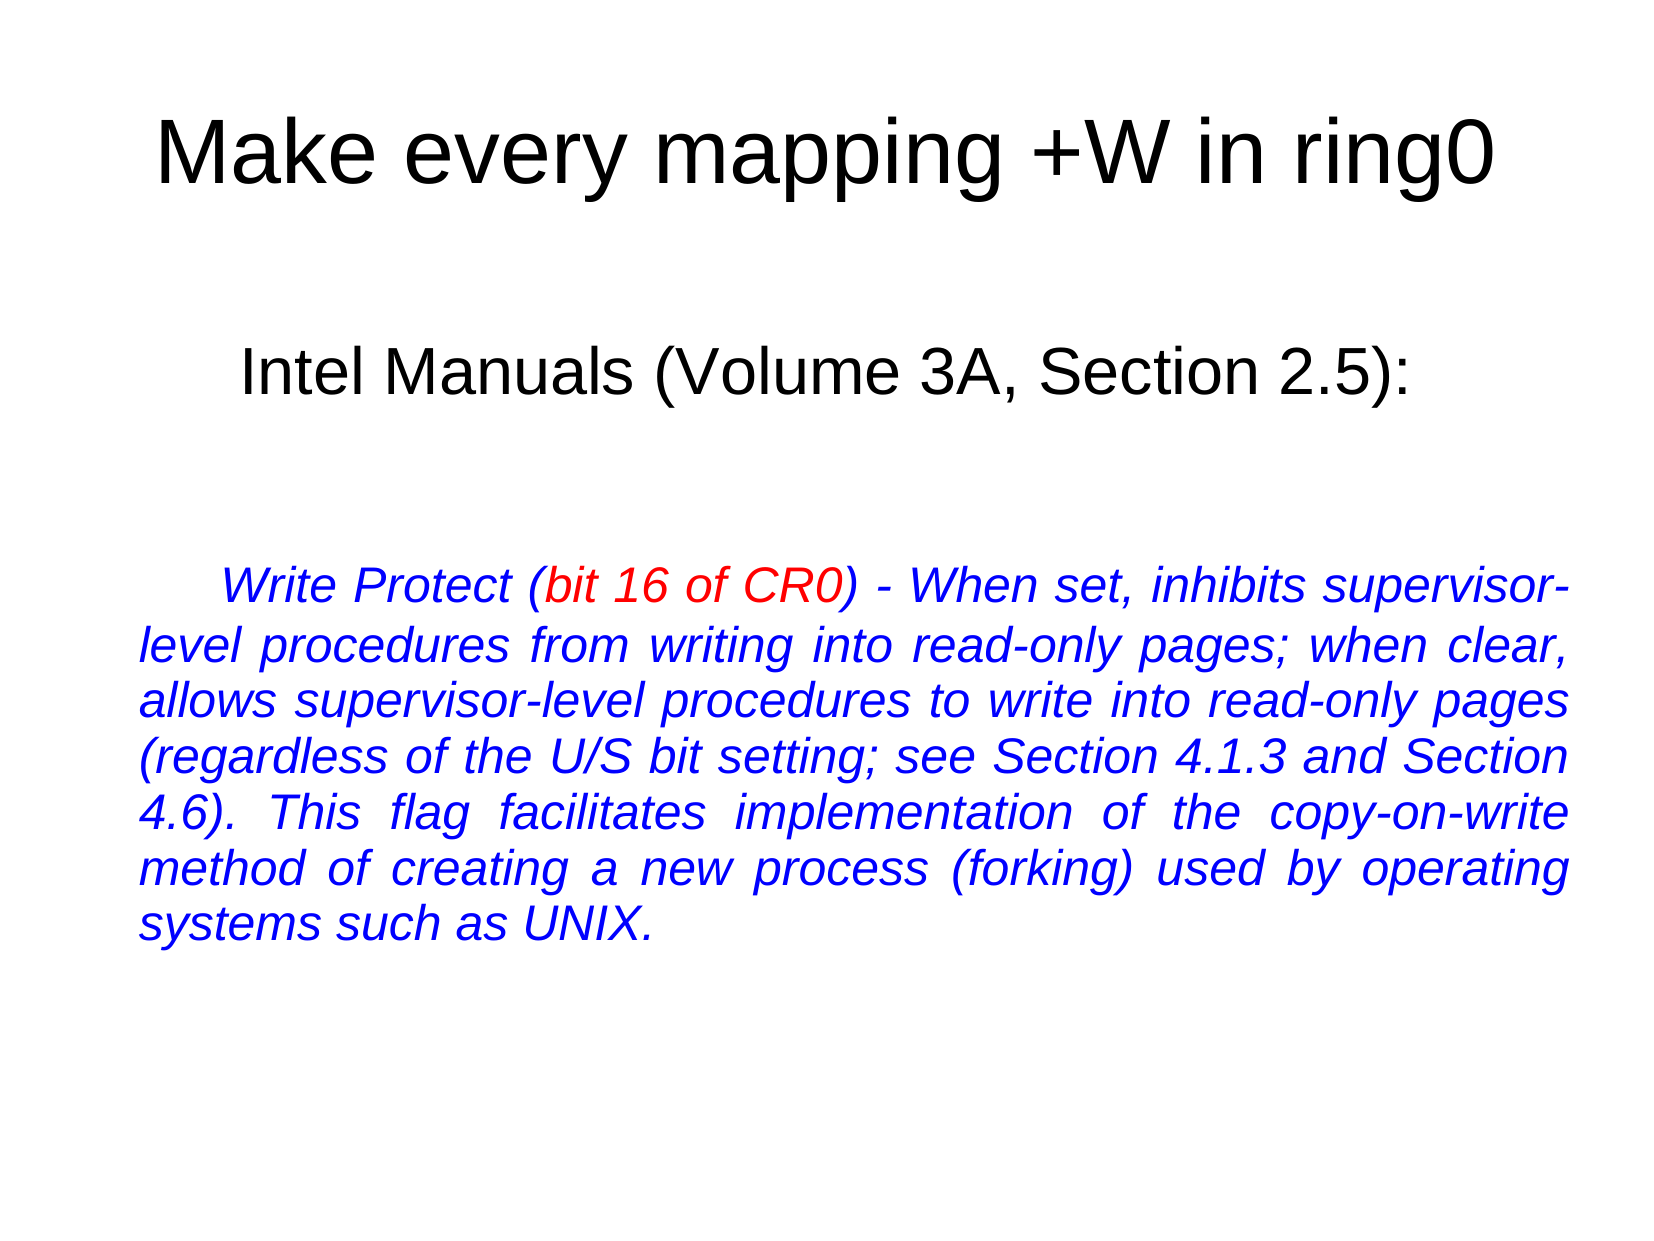

# Make every mapping +W in ring0
Intel Manuals (Volume 3A, Section 2.5):
 Write Protect (bit 16 of CR0) - When set, inhibits supervisor-level procedures from writing into read-only pages; when clear, allows supervisor-level procedures to write into read-only pages (regardless of the U/S bit setting; see Section 4.1.3 and Section 4.6). This flag facilitates implementation of the copy-on-write method of creating a new process (forking) used by operating systems such as UNIX.